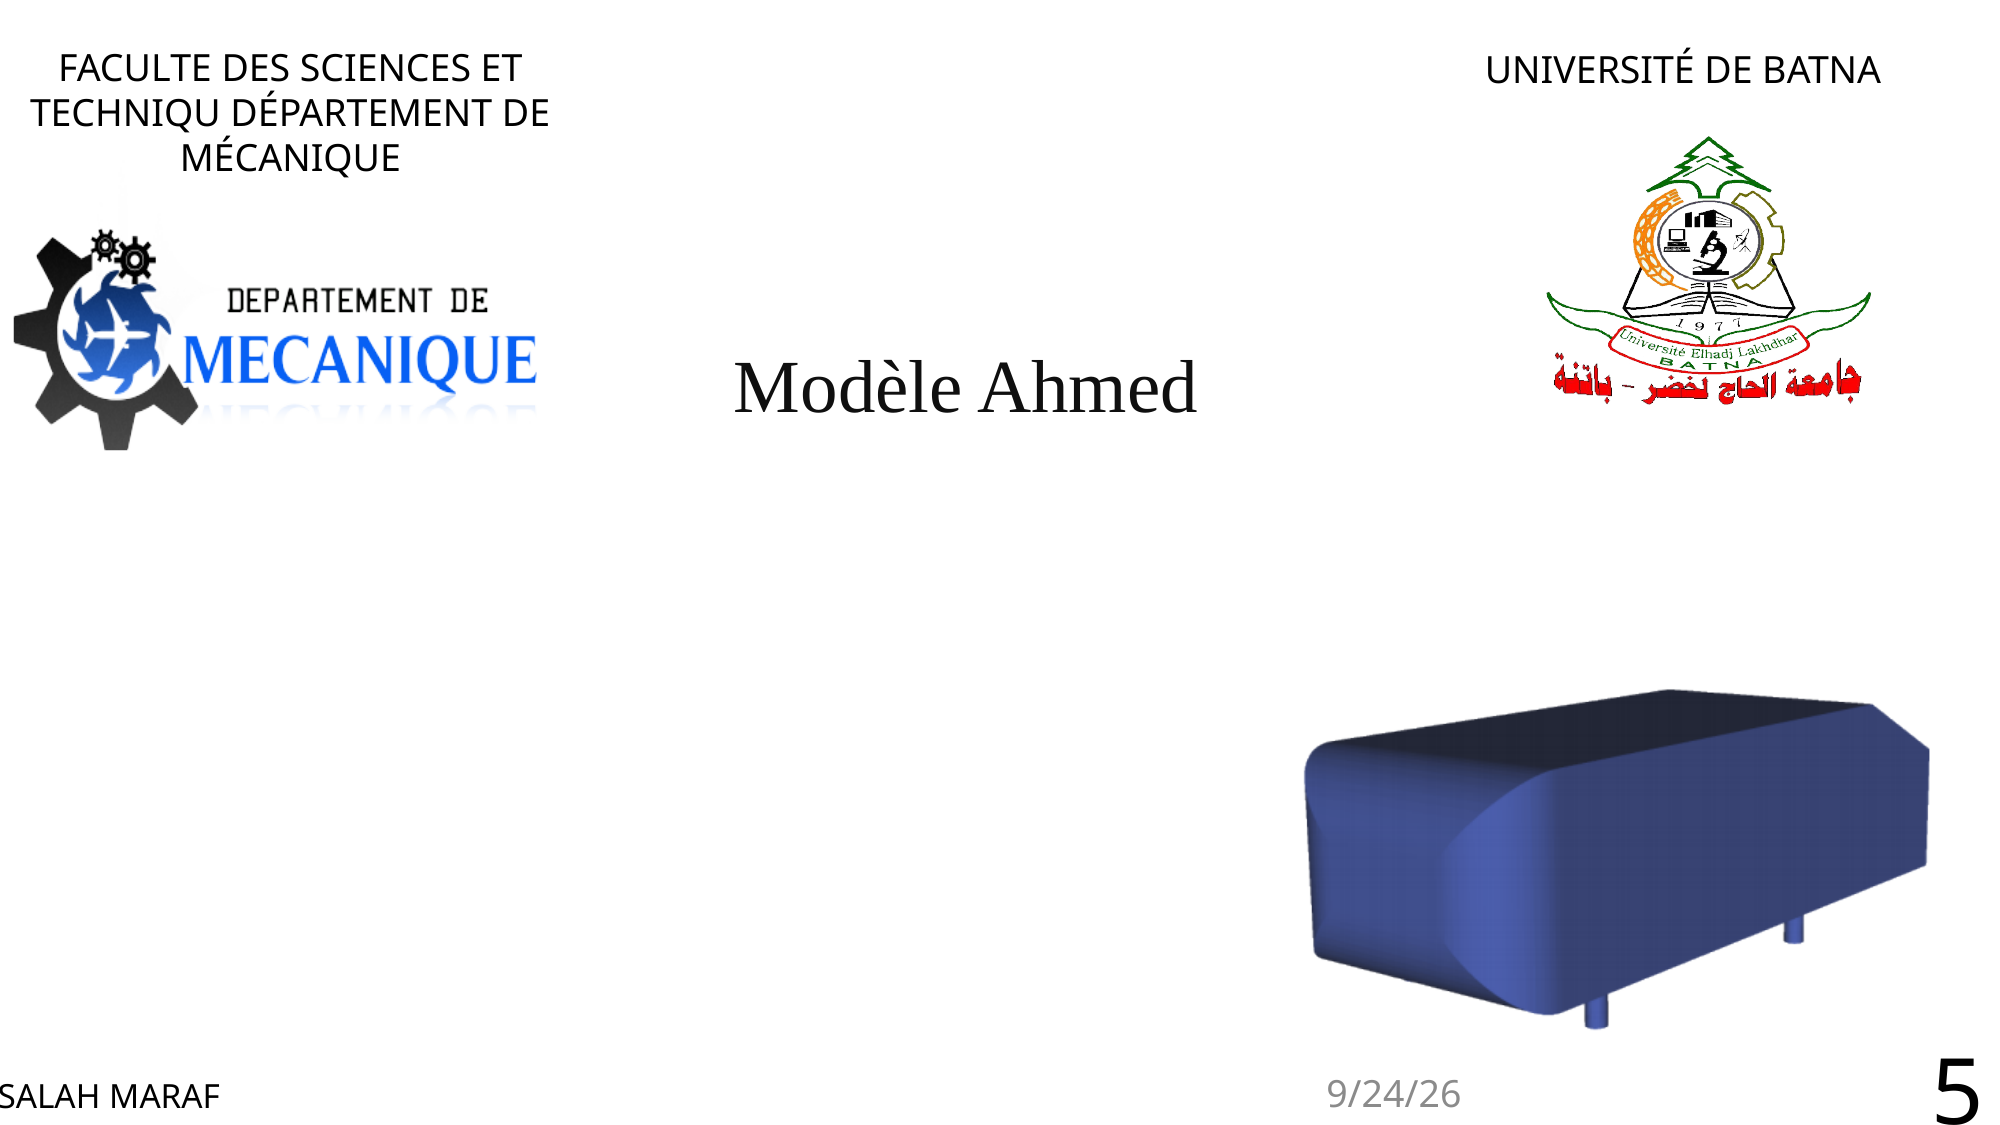

Faculte des Sciences et Techniqu Département de MÉCANIQUE
Université de Batna
 Modèle Ahmed
SALAH MARAF